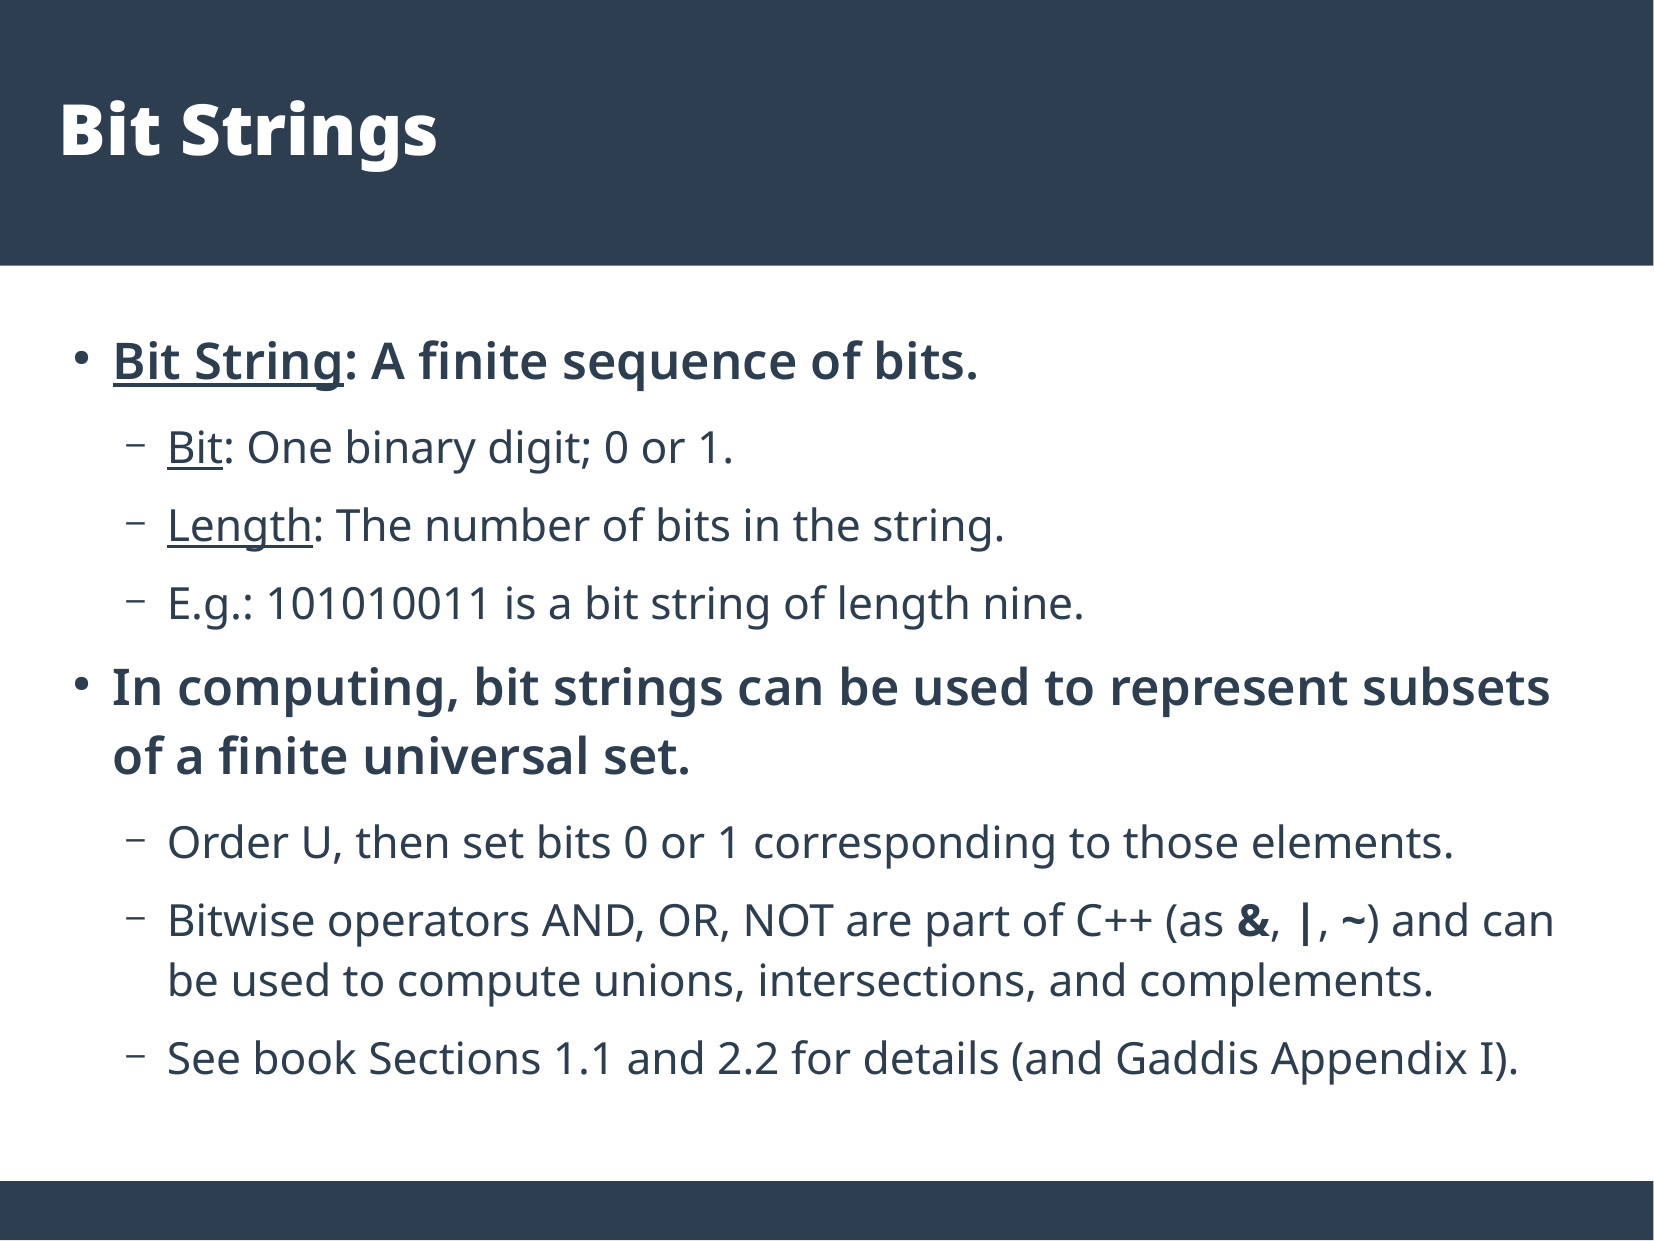

# Bit Strings
Bit String: A finite sequence of bits.
Bit: One binary digit; 0 or 1.
Length: The number of bits in the string.
E.g.: 101010011 is a bit string of length nine.
In computing, bit strings can be used to represent subsets of a finite universal set.
Order U, then set bits 0 or 1 corresponding to those elements.
Bitwise operators AND, OR, NOT are part of C++ (as &, |, ~) and can be used to compute unions, intersections, and complements.
See book Sections 1.1 and 2.2 for details (and Gaddis Appendix I).